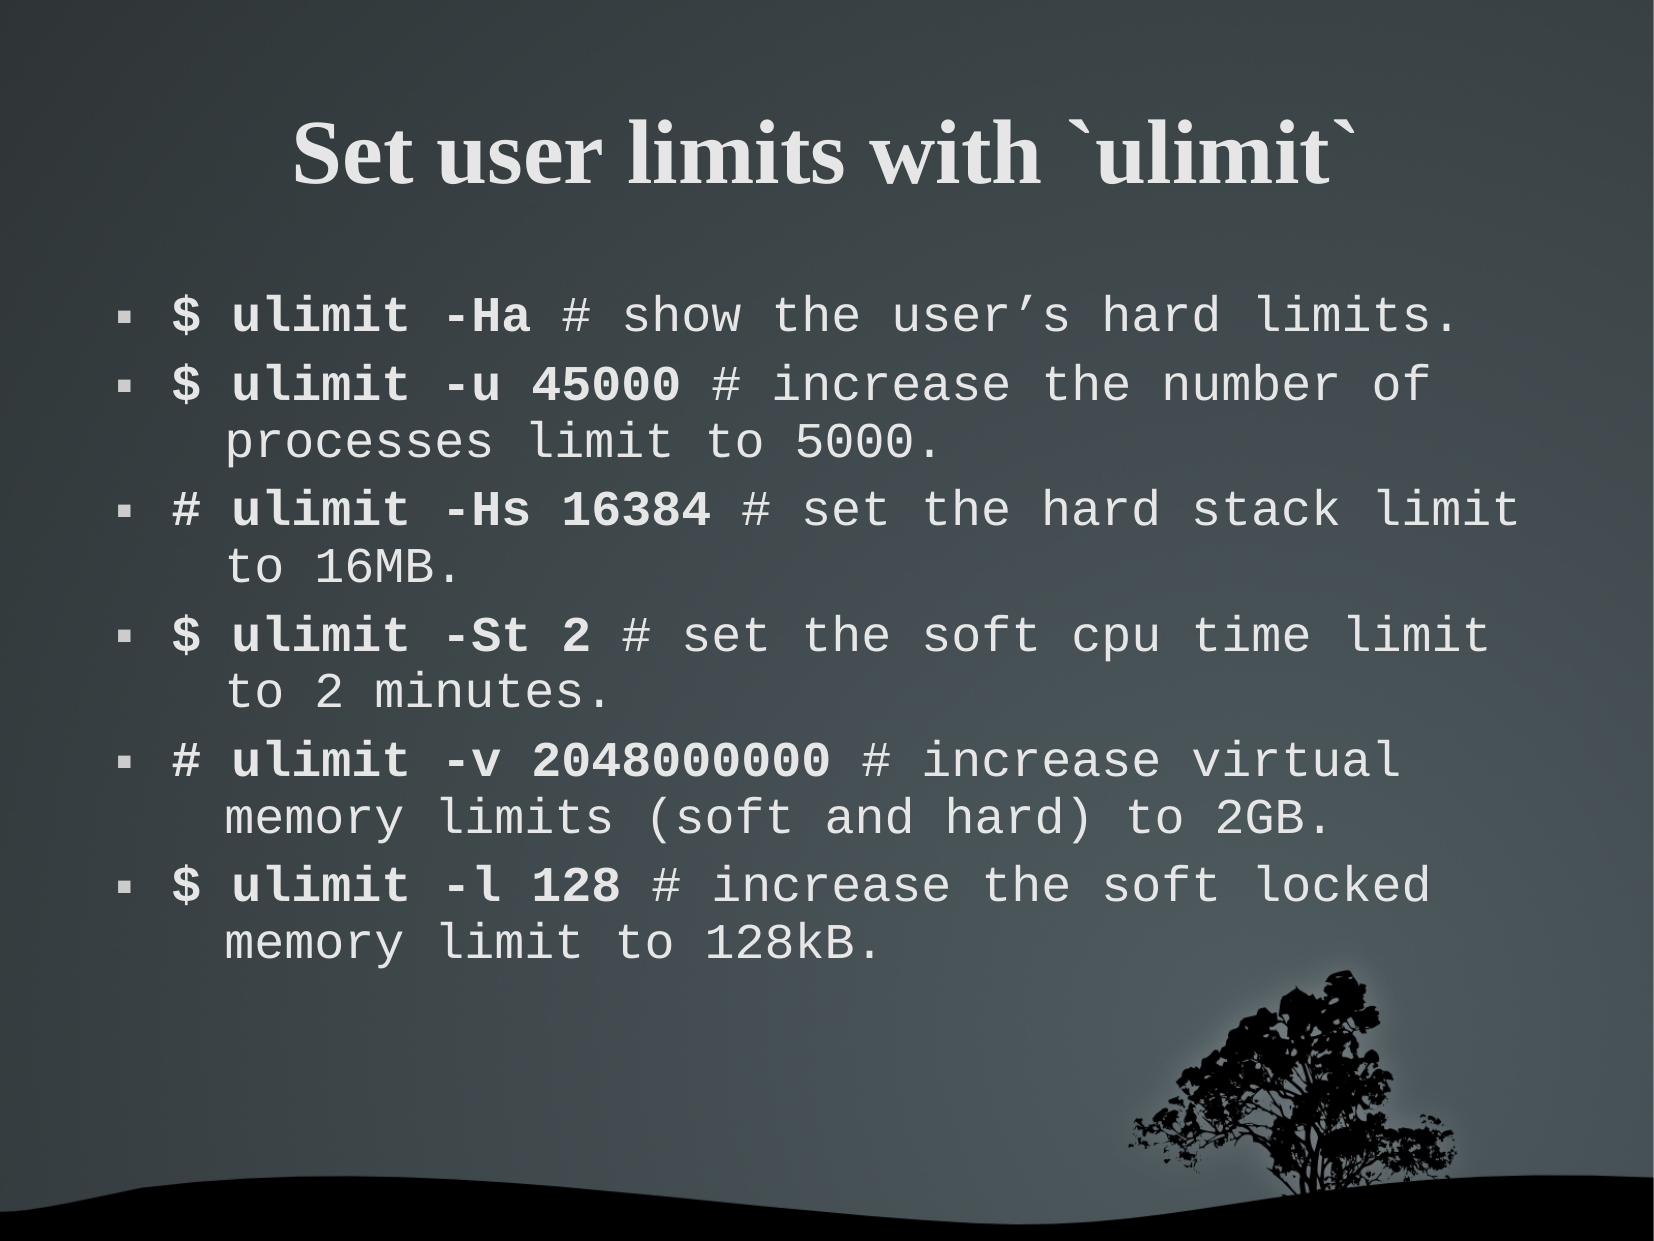

Set user limits with `ulimit`
# $ ulimit -Ha # show the user’s hard limits.
$ ulimit -u 45000 # increase the number of processes limit to 5000.
# ulimit -Hs 16384	# set the hard stack limit to 16ΜΒ.
$ ulimit -St 2 # set the soft cpu time limit to 2 minutes.
# ulimit -v 2048000000 # increase virtual memory limits (soft and hard) to 2GB.
$ ulimit -l 128 # increase the soft locked memory limit to 128kB.